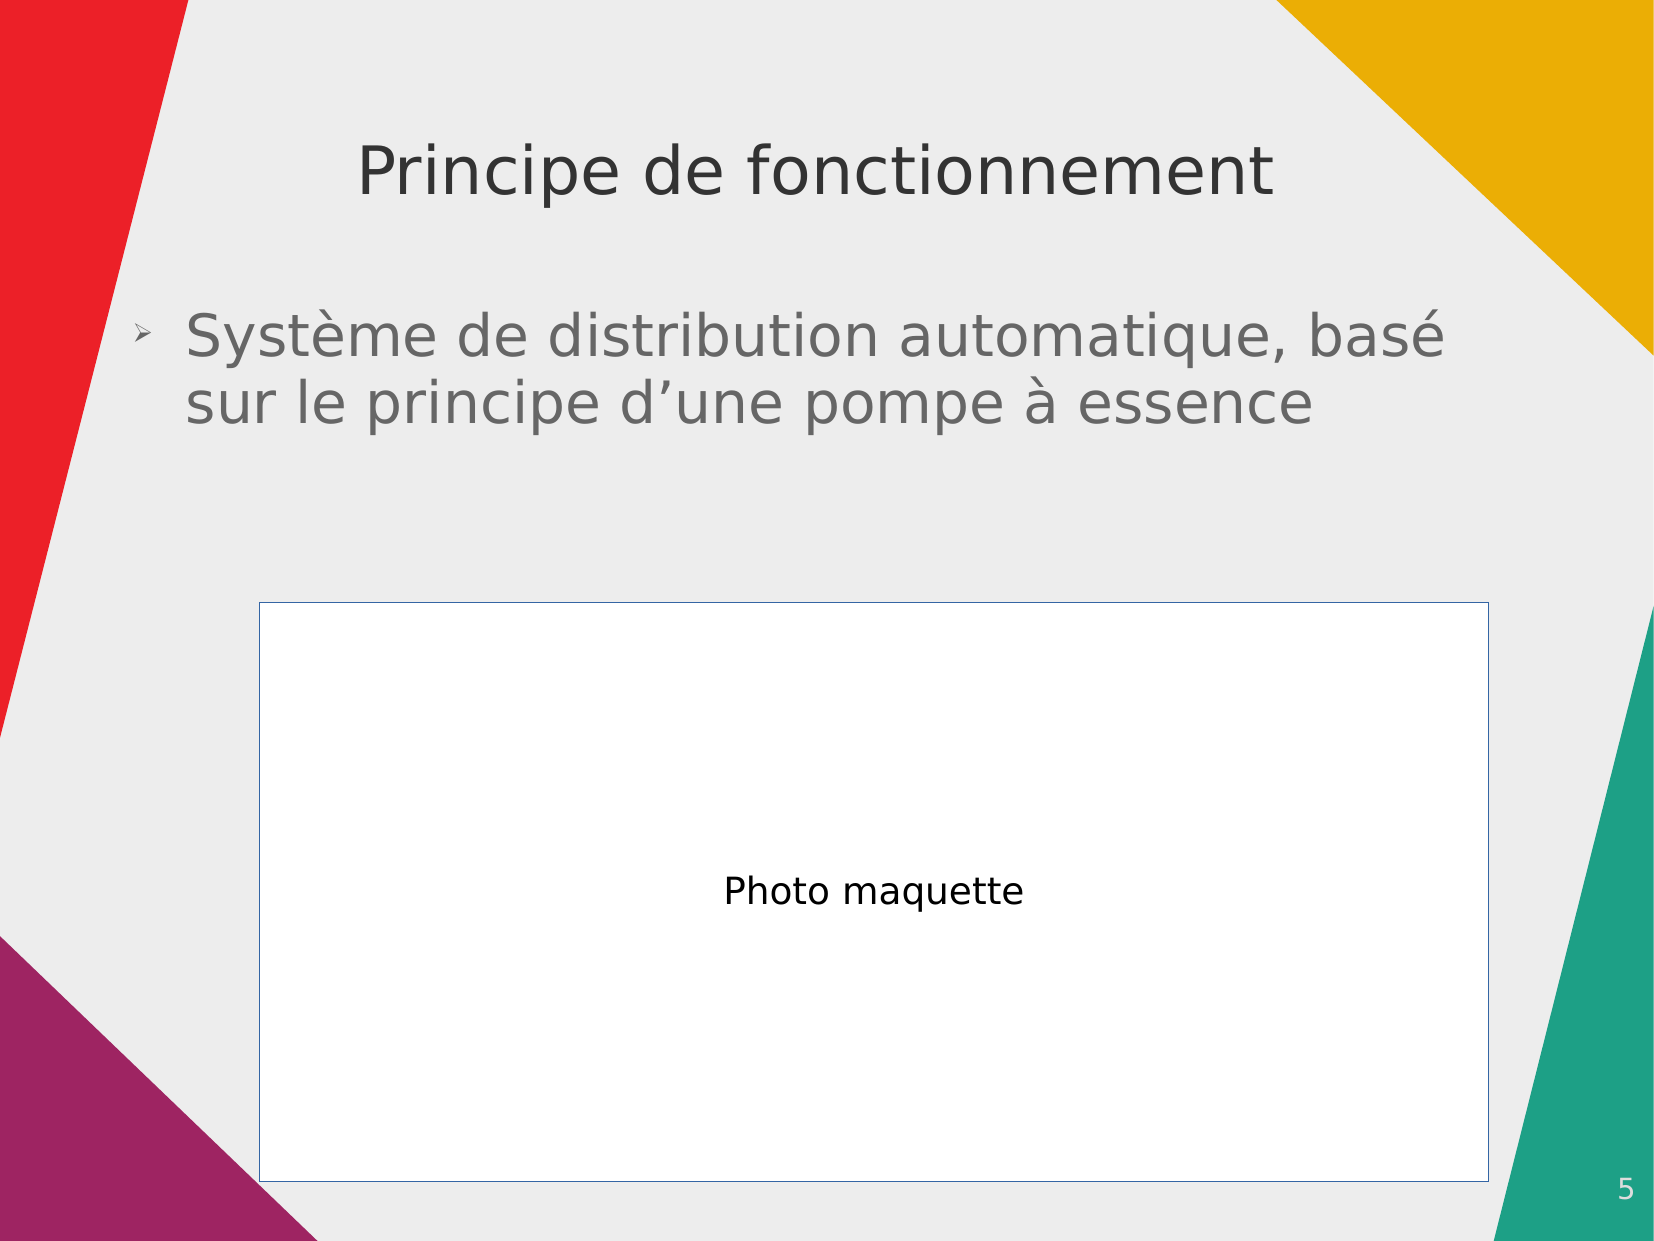

# Principe de fonctionnement
Système de distribution automatique, basé sur le principe d’une pompe à essence
Photo maquette
5